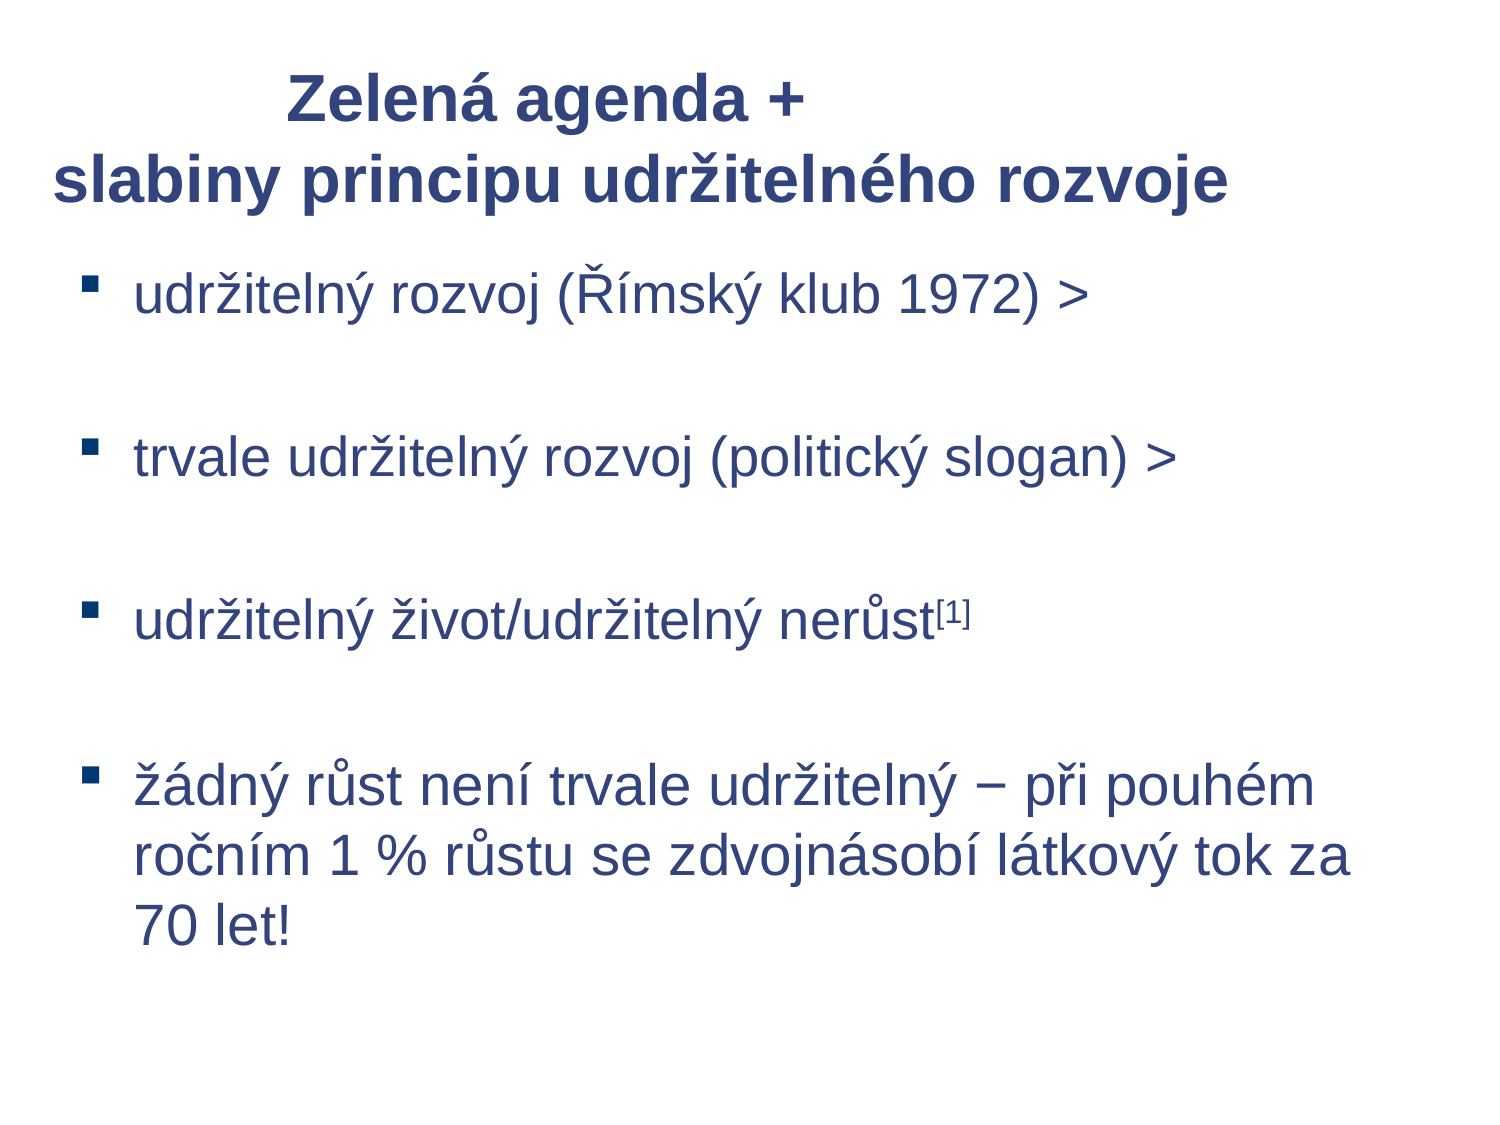

# Zelená agenda + slabiny principu udržitelného rozvoje
udržitelný rozvoj (Římský klub 1972) >
trvale udržitelný rozvoj (politický slogan) >
udržitelný život/udržitelný nerůst[1]
žádný růst není trvale udržitelný − při pouhém ročním 1 % růstu se zdvojnásobí látkový tok za 70 let!